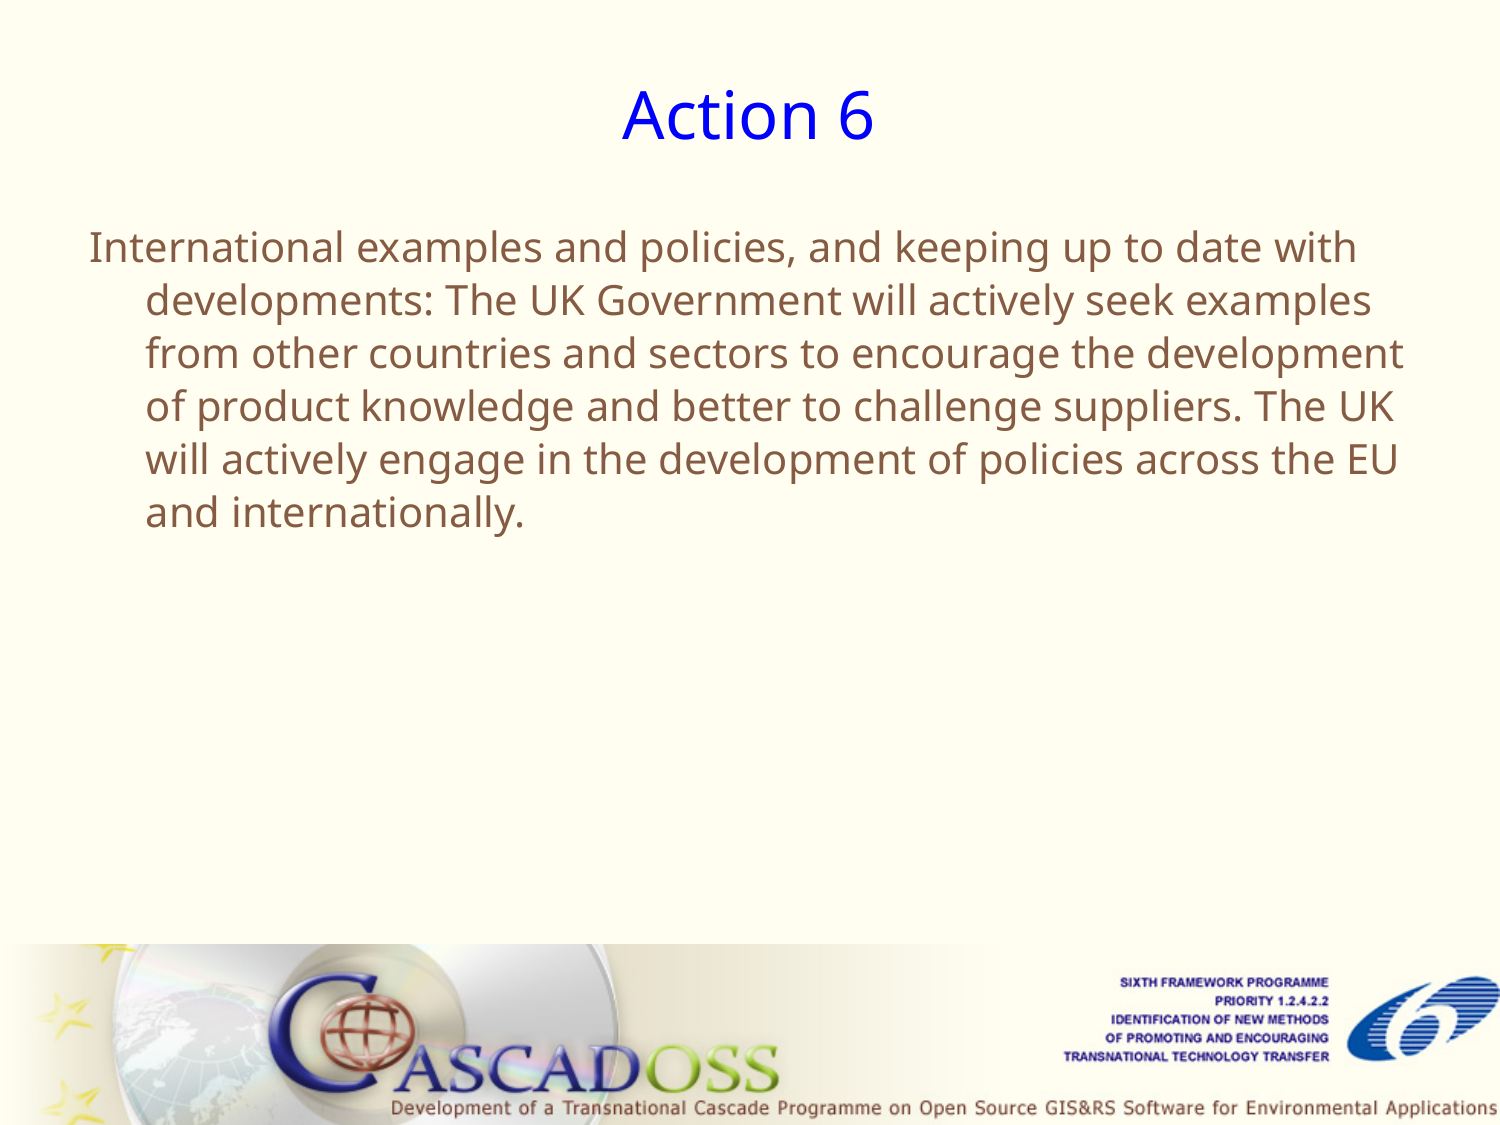

# Action 6
International examples and policies, and keeping up to date with developments: The UK Government will actively seek examples from other countries and sectors to encourage the development of product knowledge and better to challenge suppliers. The UK will actively engage in the development of policies across the EU and internationally.